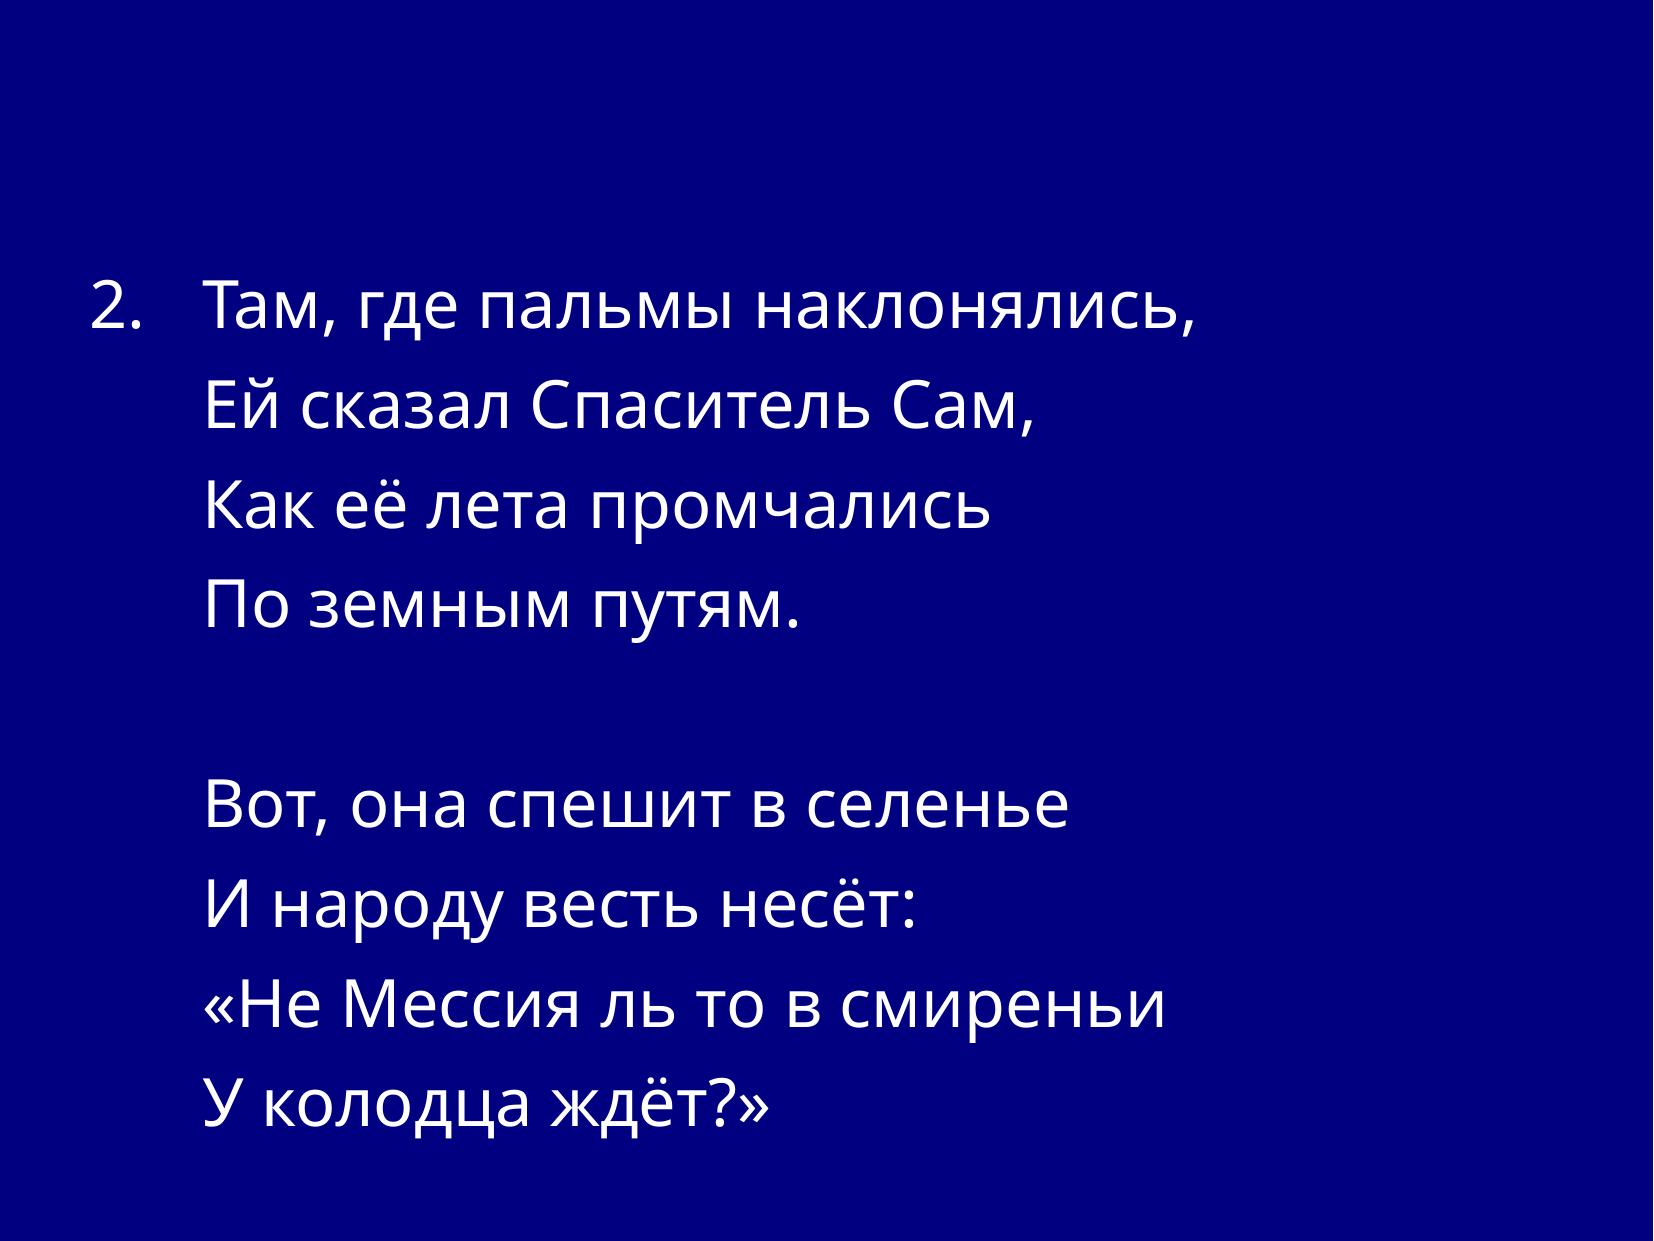

2.	Там, где пальмы наклонялись,
	Ей сказал Спаситель Сам,
	Как её лета промчались
	По земным путям.
	Вот, она спешит в селенье
	И народу весть несёт:
	«Не Мессия ль то в смиреньи
	У колодца ждёт?»